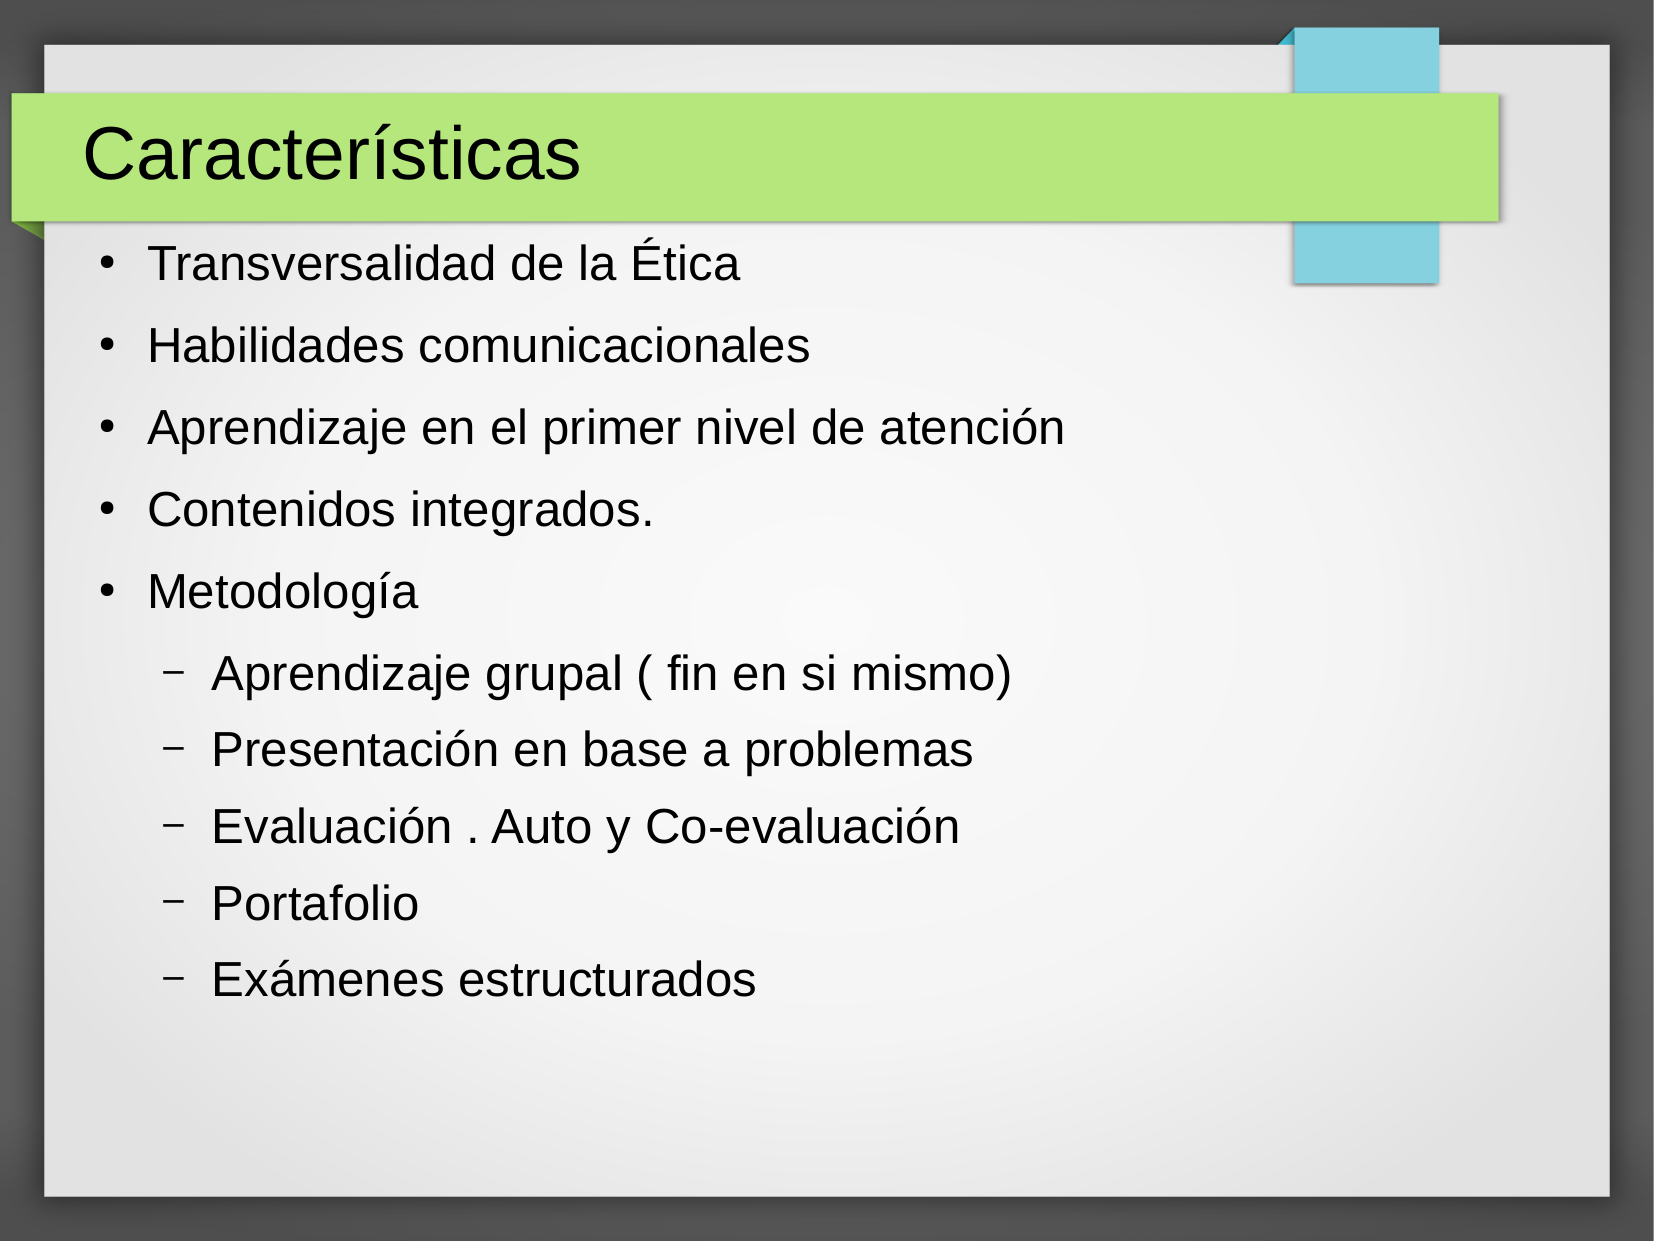

# Características
Transversalidad de la Ética
Habilidades comunicacionales
Aprendizaje en el primer nivel de atención
Contenidos integrados.
Metodología
Aprendizaje grupal ( fin en si mismo)
Presentación en base a problemas
Evaluación . Auto y Co-evaluación
Portafolio
Exámenes estructurados